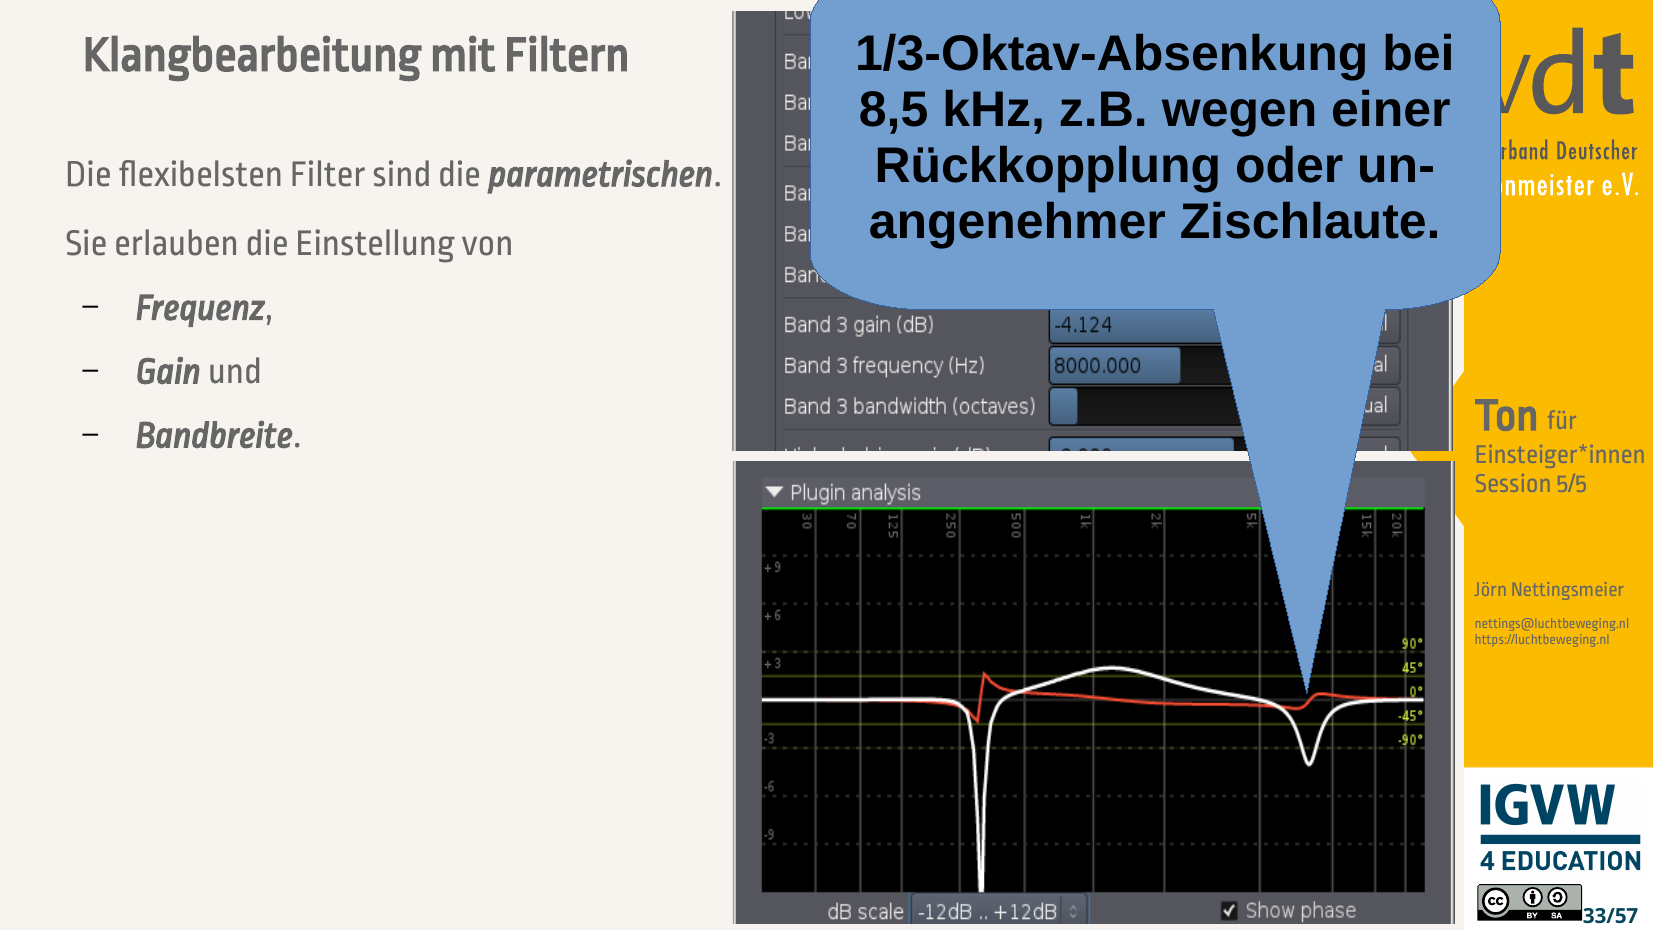

1/3-Oktav-Absenkung bei
8,5 kHz, z.B. wegen einer
Rückkopplung oder un-
angenehmer Zischlaute.
# Klangbearbeitung mit Filtern
Die flexibelsten Filter sind die parametrischen.
Sie erlauben die Einstellung von
Frequenz,
Gain und
Bandbreite.